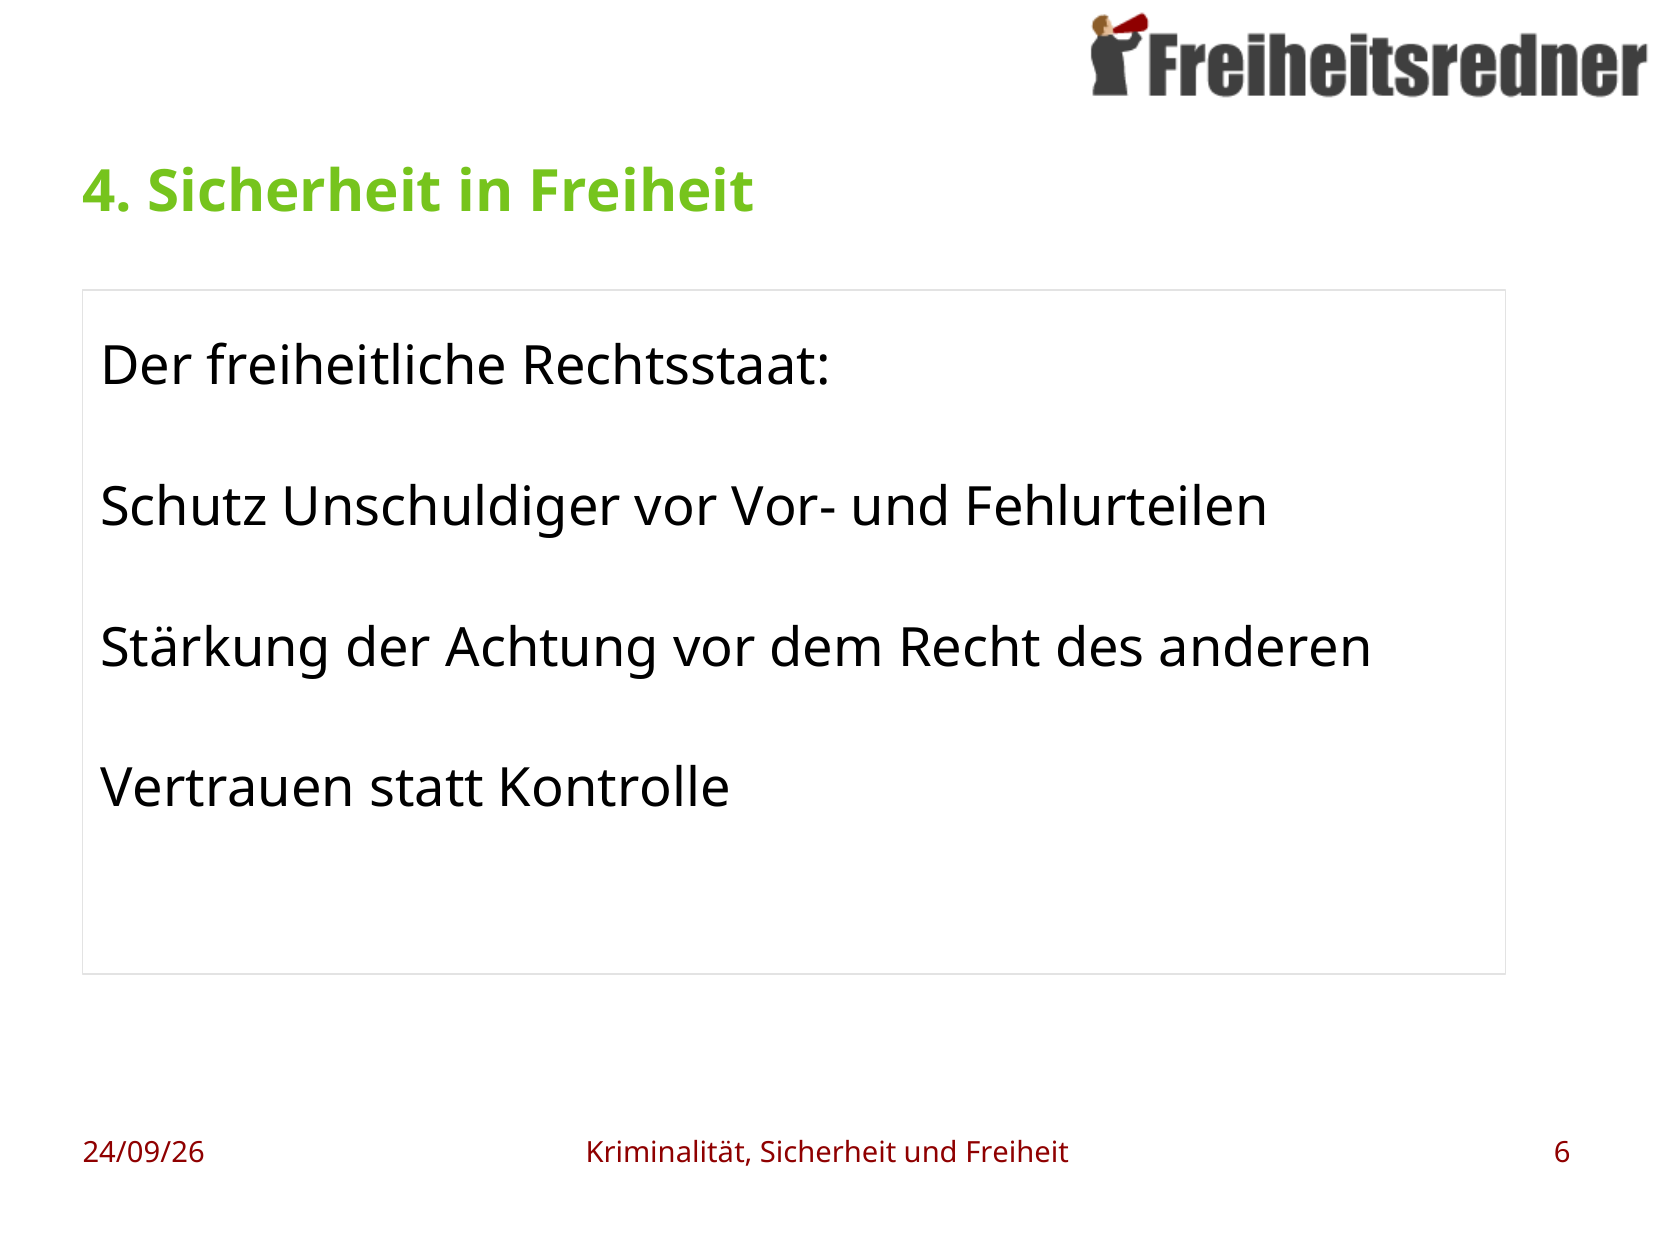

# 4. Sicherheit in Freiheit
Der freiheitliche Rechtsstaat:
Schutz Unschuldiger vor Vor- und Fehlurteilen
Stärkung der Achtung vor dem Recht des anderen
Vertrauen statt Kontrolle
Überwachungsmaßnahmen
6